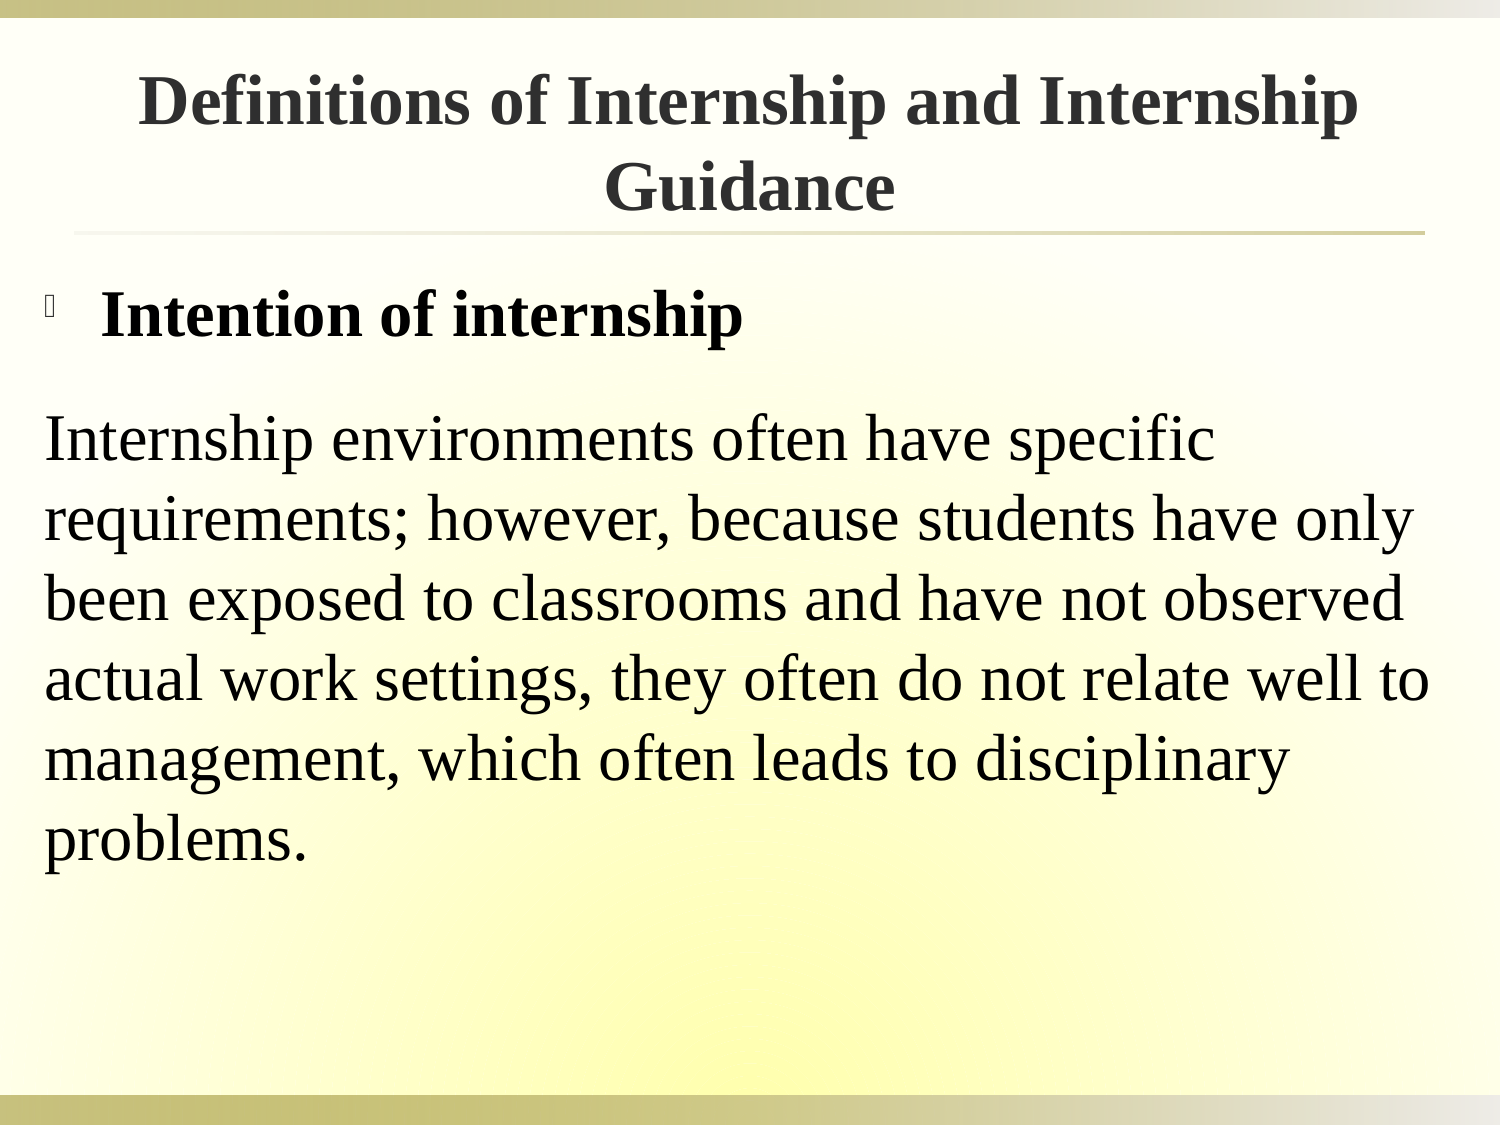

# Definitions of Internship and Internship Guidance
Intention of internship
Internship environments often have specific requirements; however, because students have only been exposed to classrooms and have not observed actual work settings, they often do not relate well to management, which often leads to disciplinary problems.